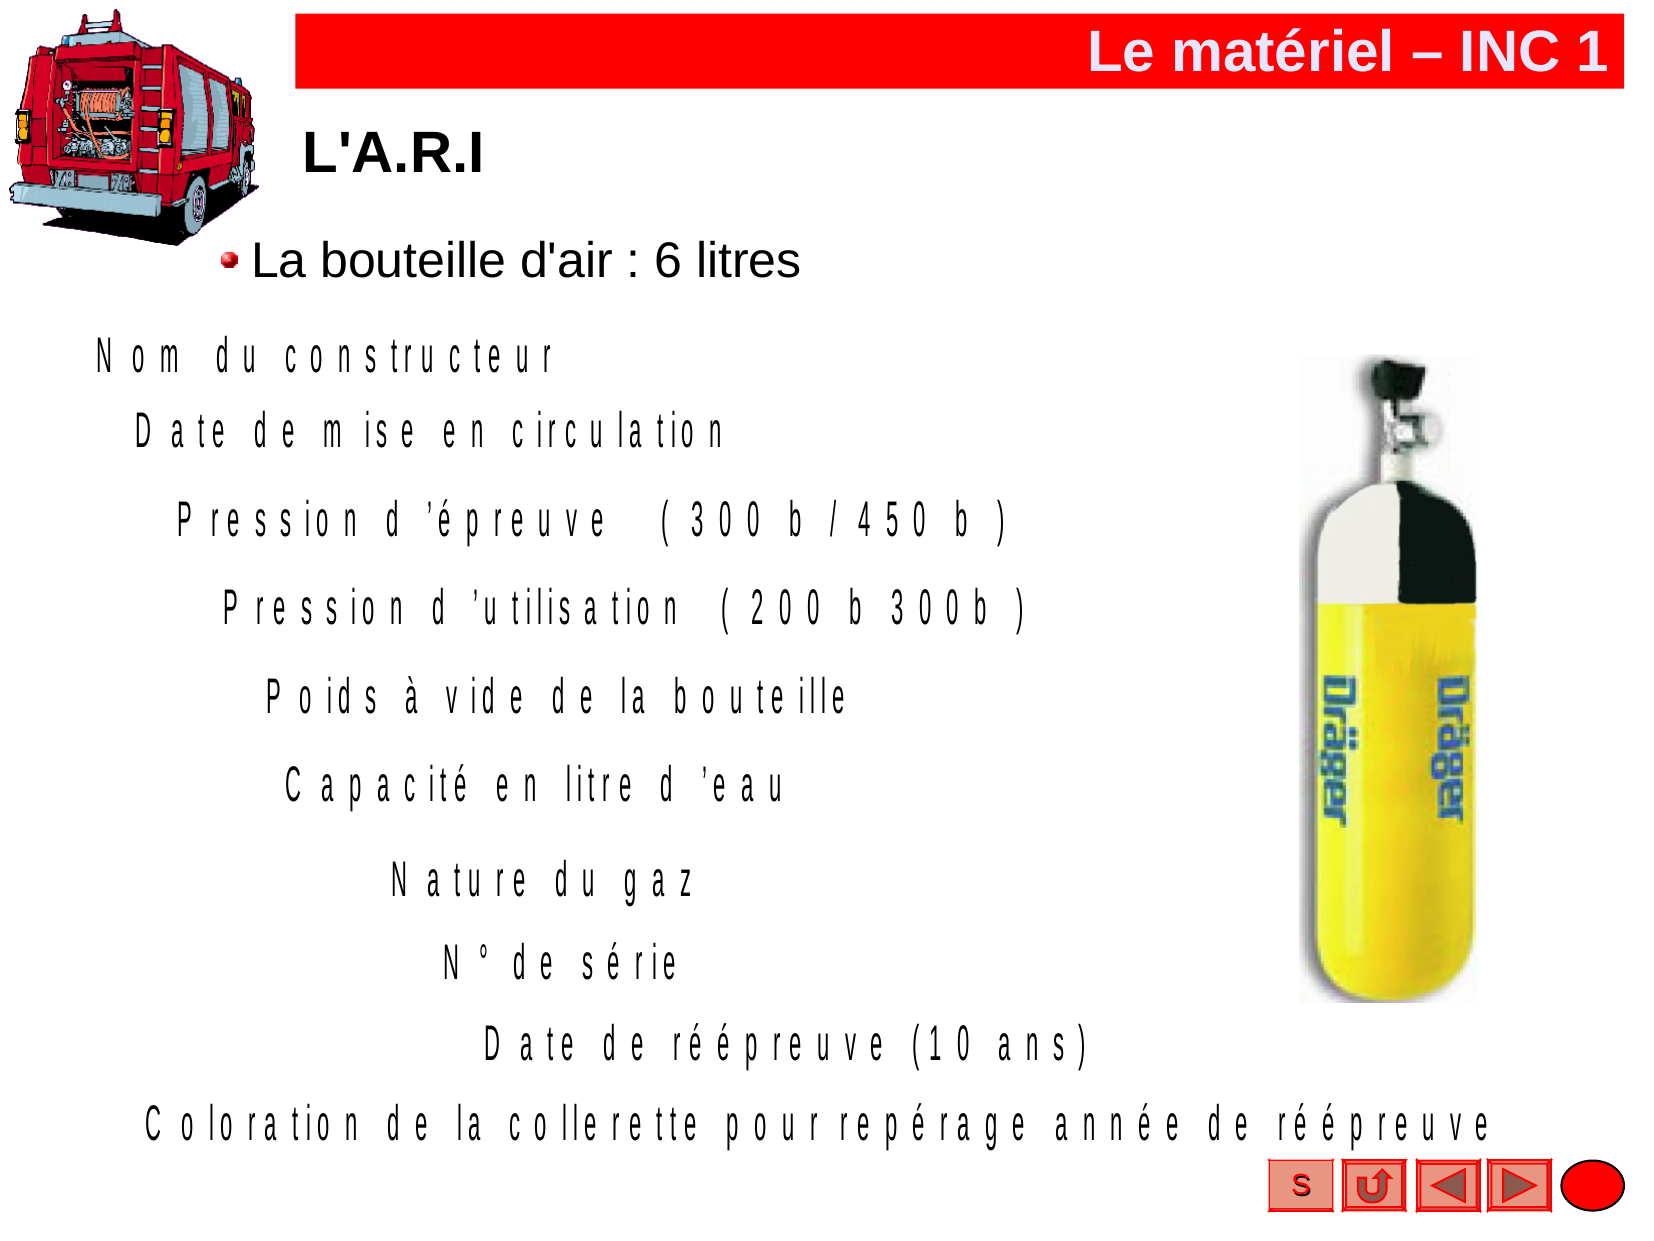

Le matériel – INC 1
L'A.R.I
 La bouteille d'air : 6 litres